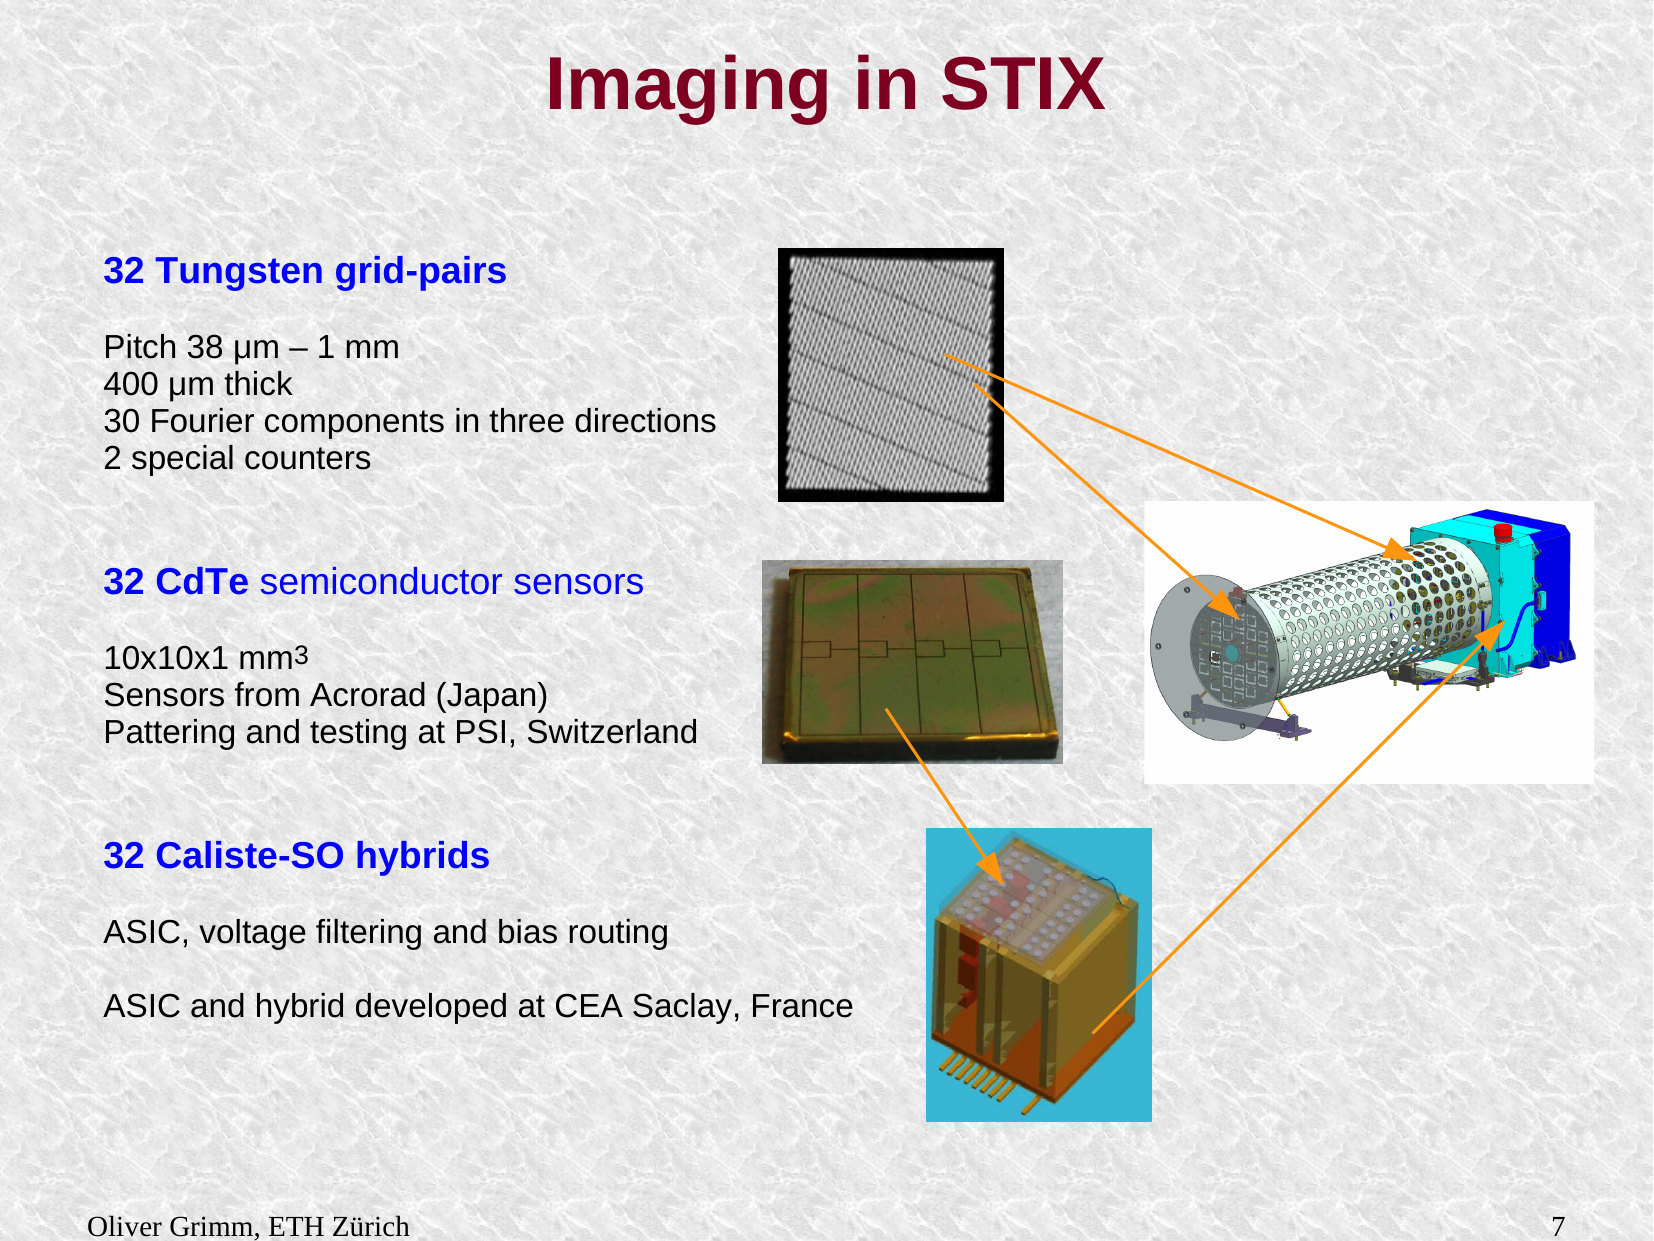

# Imaging in STIX
32 Tungsten grid-pairs
Pitch 38 μm – 1 mm
400 μm thick
30 Fourier components in three directions
2 special counters
32 CdTe semiconductor sensors
10x10x1 mm3
Sensors from Acrorad (Japan)
Pattering and testing at PSI, Switzerland
32 Caliste-SO hybrids
ASIC, voltage filtering and bias routing
ASIC and hybrid developed at CEA Saclay, France
Oliver Grimm, ETH Zürich
7